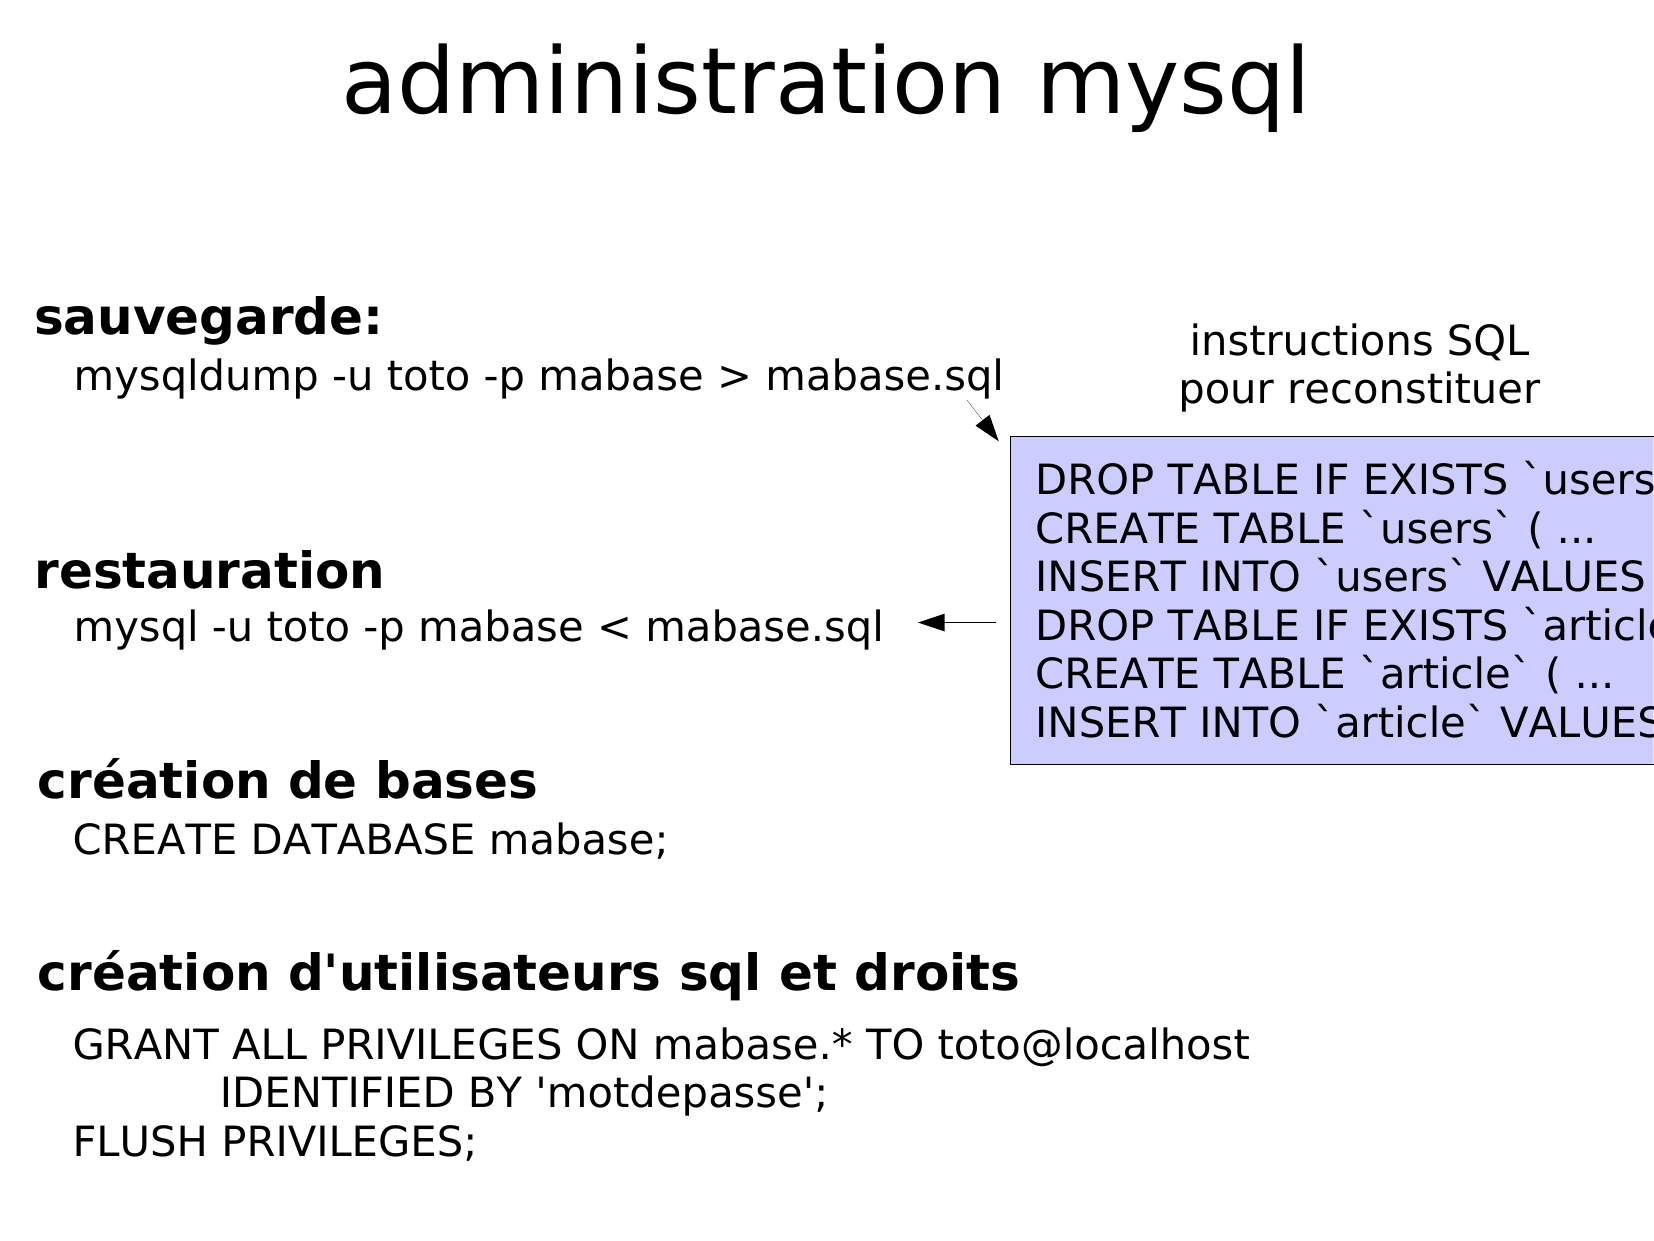

# administration mysql
sauvegarde:
instructions SQL
pour reconstituer
mysqldump -u toto -p mabase > mabase.sql
DROP TABLE IF EXISTS `users`;
CREATE TABLE `users` ( ...
INSERT INTO `users` VALUES (' ...
DROP TABLE IF EXISTS `article`;
CREATE TABLE `article` ( ...
INSERT INTO `article` VALUES (' ...
restauration
mysql -u toto -p mabase < mabase.sql
création de bases
CREATE DATABASE mabase;
création d'utilisateurs sql et droits
GRANT ALL PRIVILEGES ON mabase.* TO toto@localhost
		IDENTIFIED BY 'motdepasse';
FLUSH PRIVILEGES;